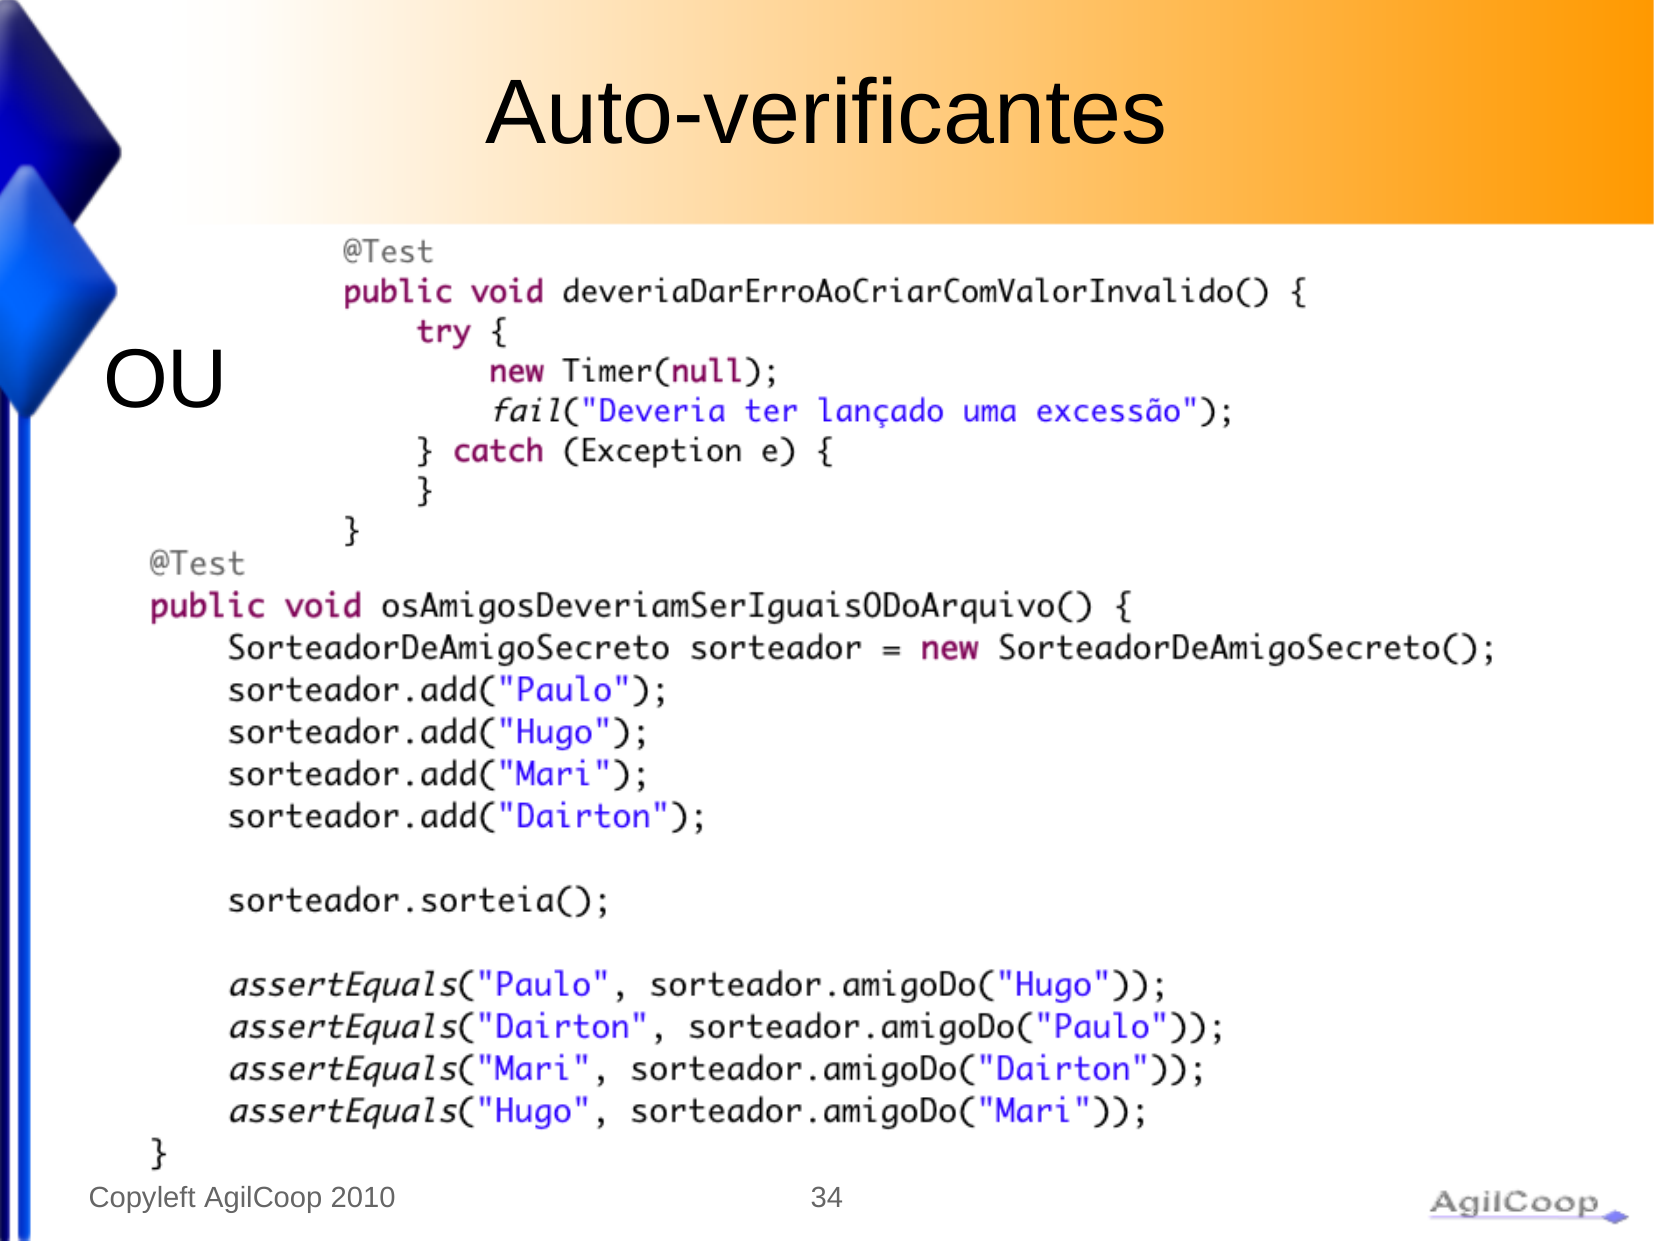

# Auto-verificantes
OU
34
Copyleft AgilCoop 2010